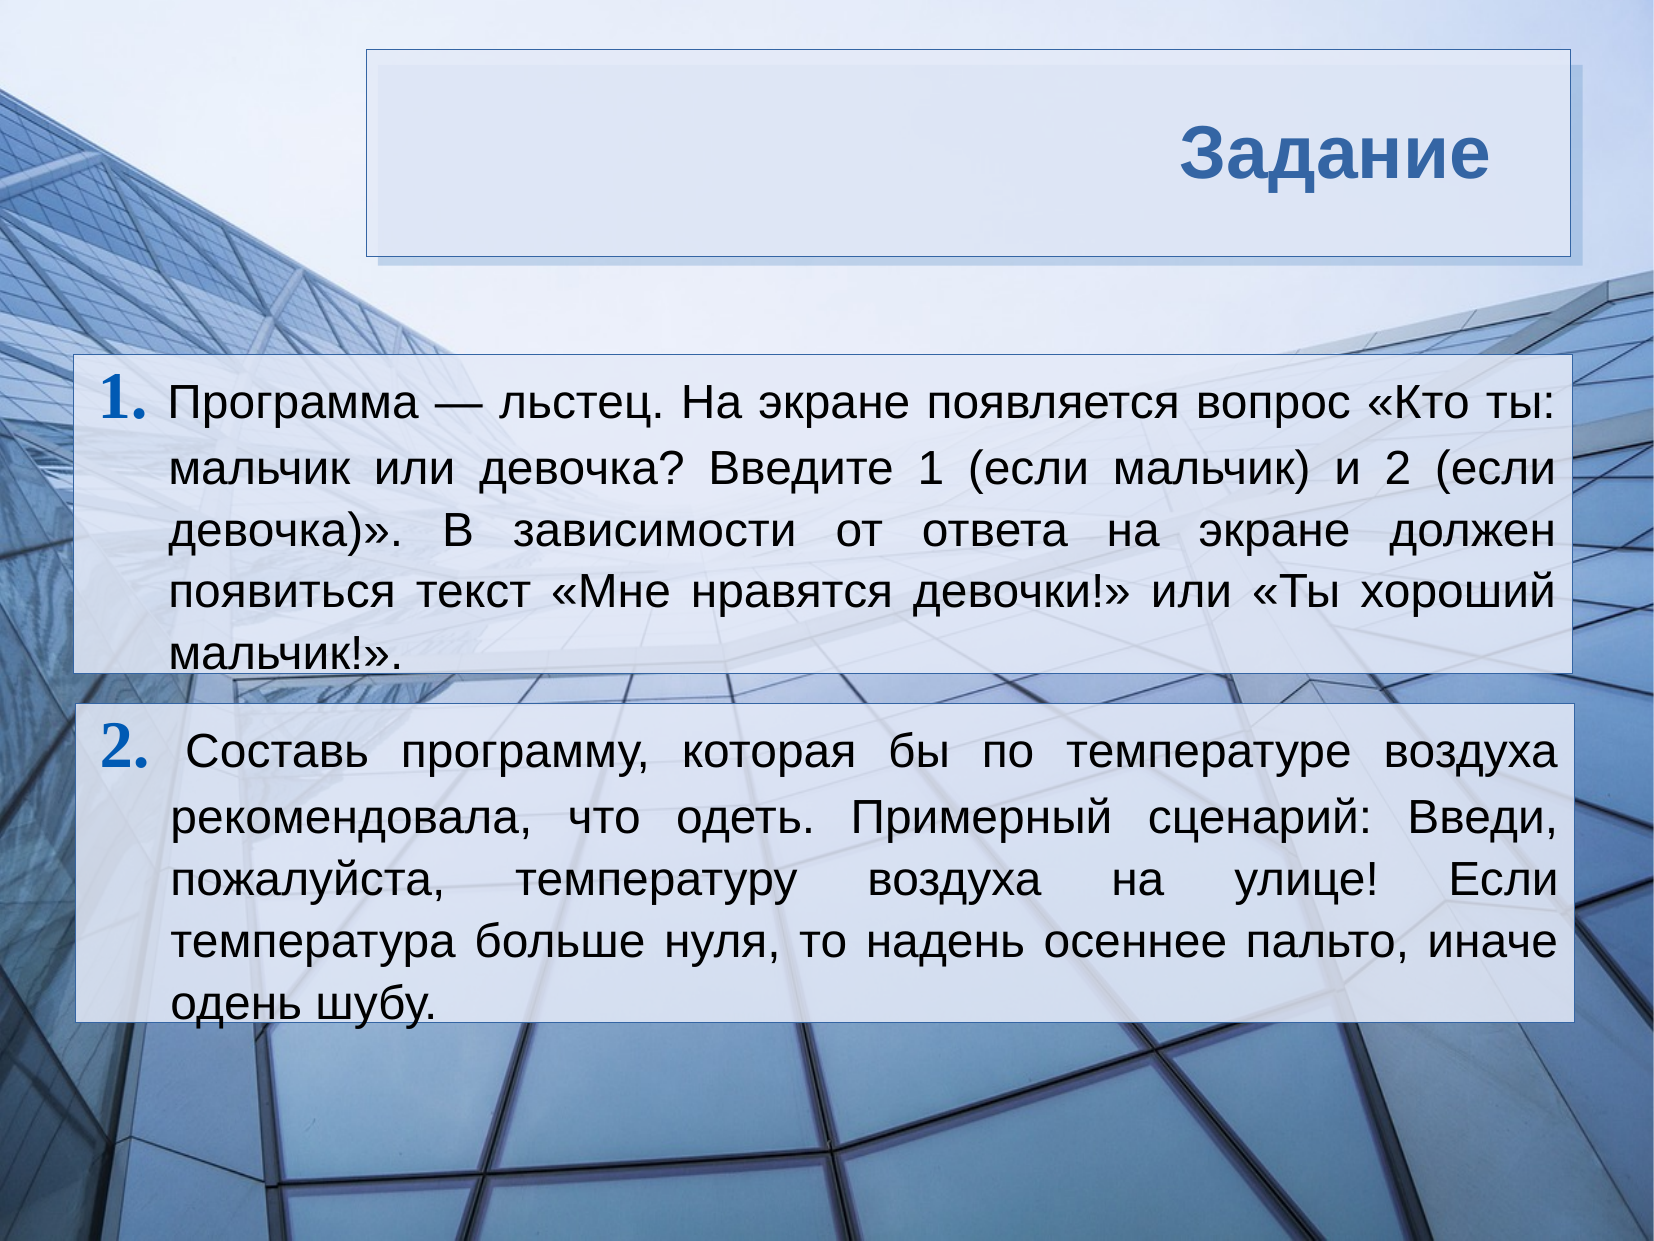

# Задание
1. Программа — льстец. На экране появляется вопрос «Кто ты: мальчик или девочка? Введите 1 (если мальчик) и 2 (если девочка)». В зависимости от ответа на экране должен появиться текст «Мне нравятся девочки!» или «Ты хороший мальчик!».
2. Составь программу, которая бы по температуре воздуха рекомендовала, что одеть. Примерный сценарий: Введи, пожалуйста, температуру воздуха на улице! Если температура больше нуля, то надень осеннее пальто, иначе одень шубу.